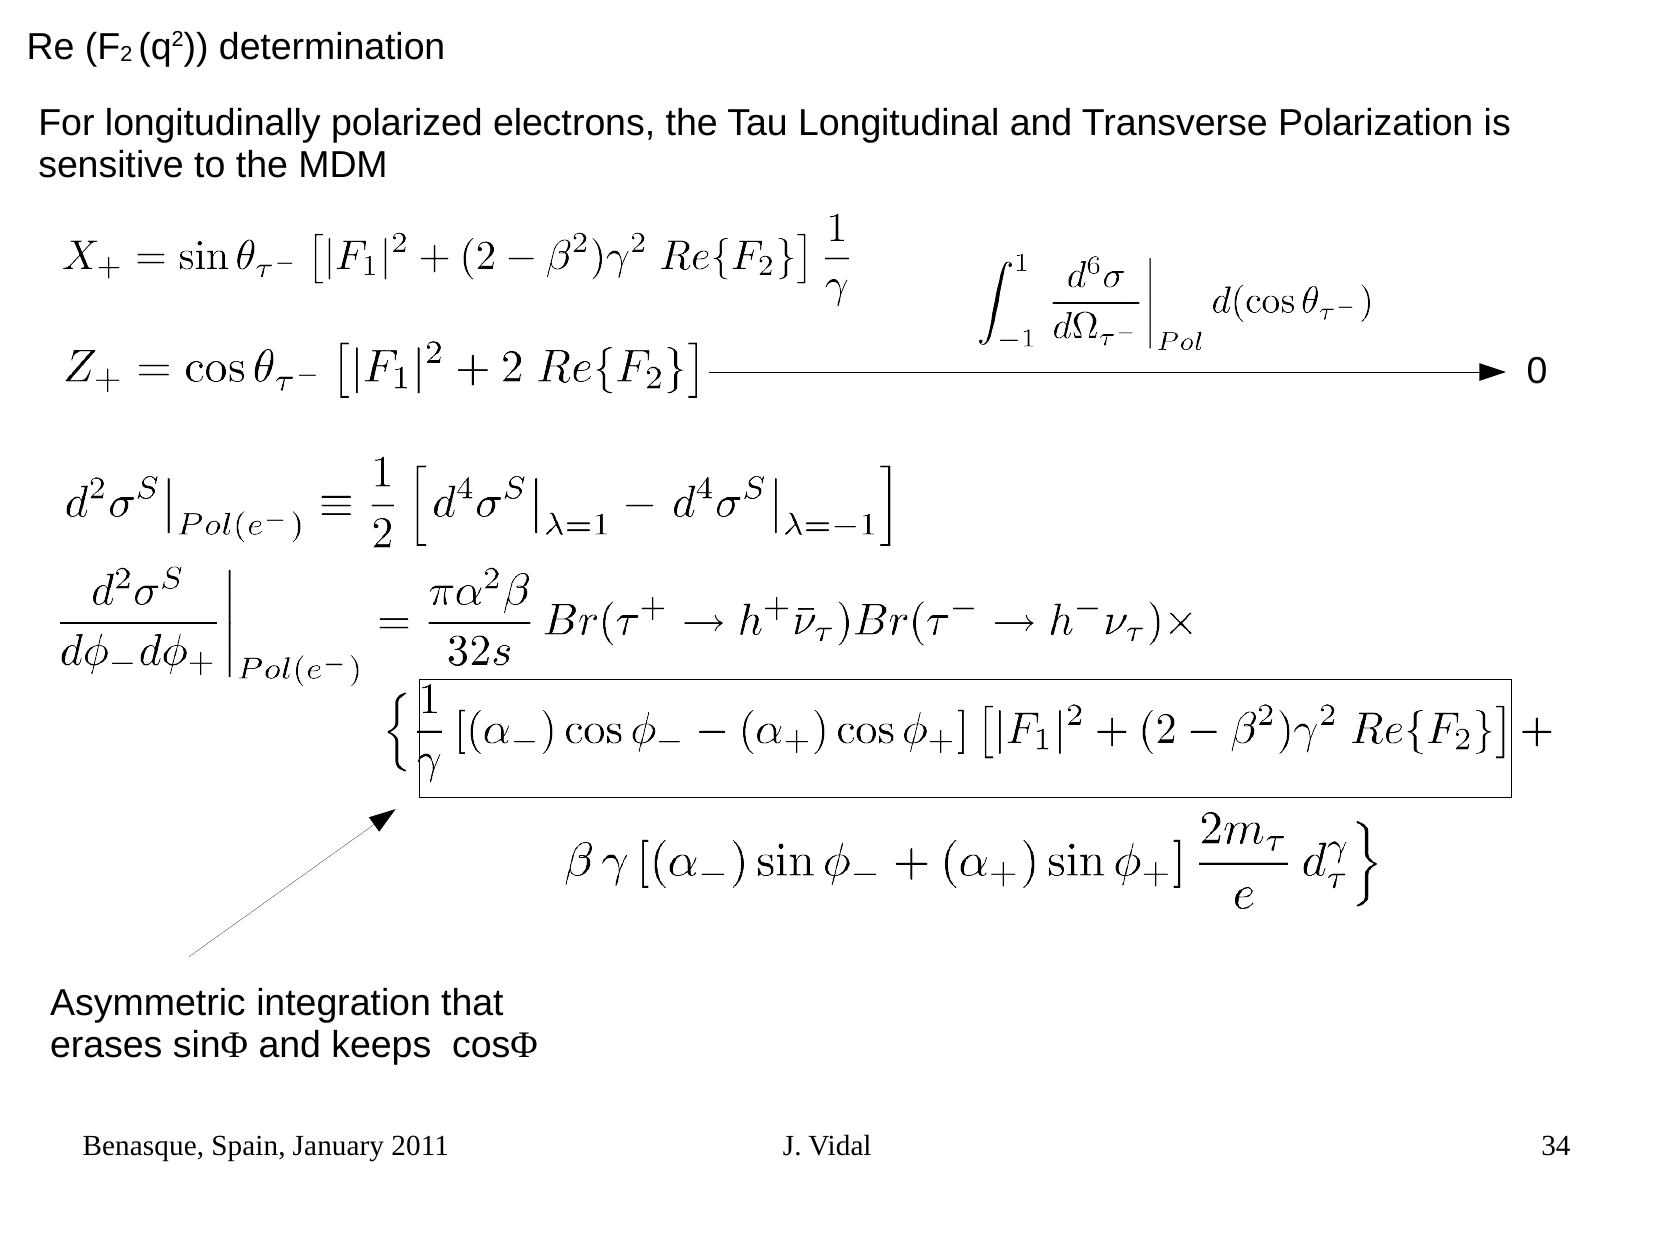

Re (F2 (q2)) determination
For longitudinally polarized electrons, the Tau Longitudinal and Transverse Polarization is sensitive to the MDM
0
Asymmetric integration that erases sinΦ and keeps cosΦ
Benasque, Spain, January 2011
J. Vidal
34